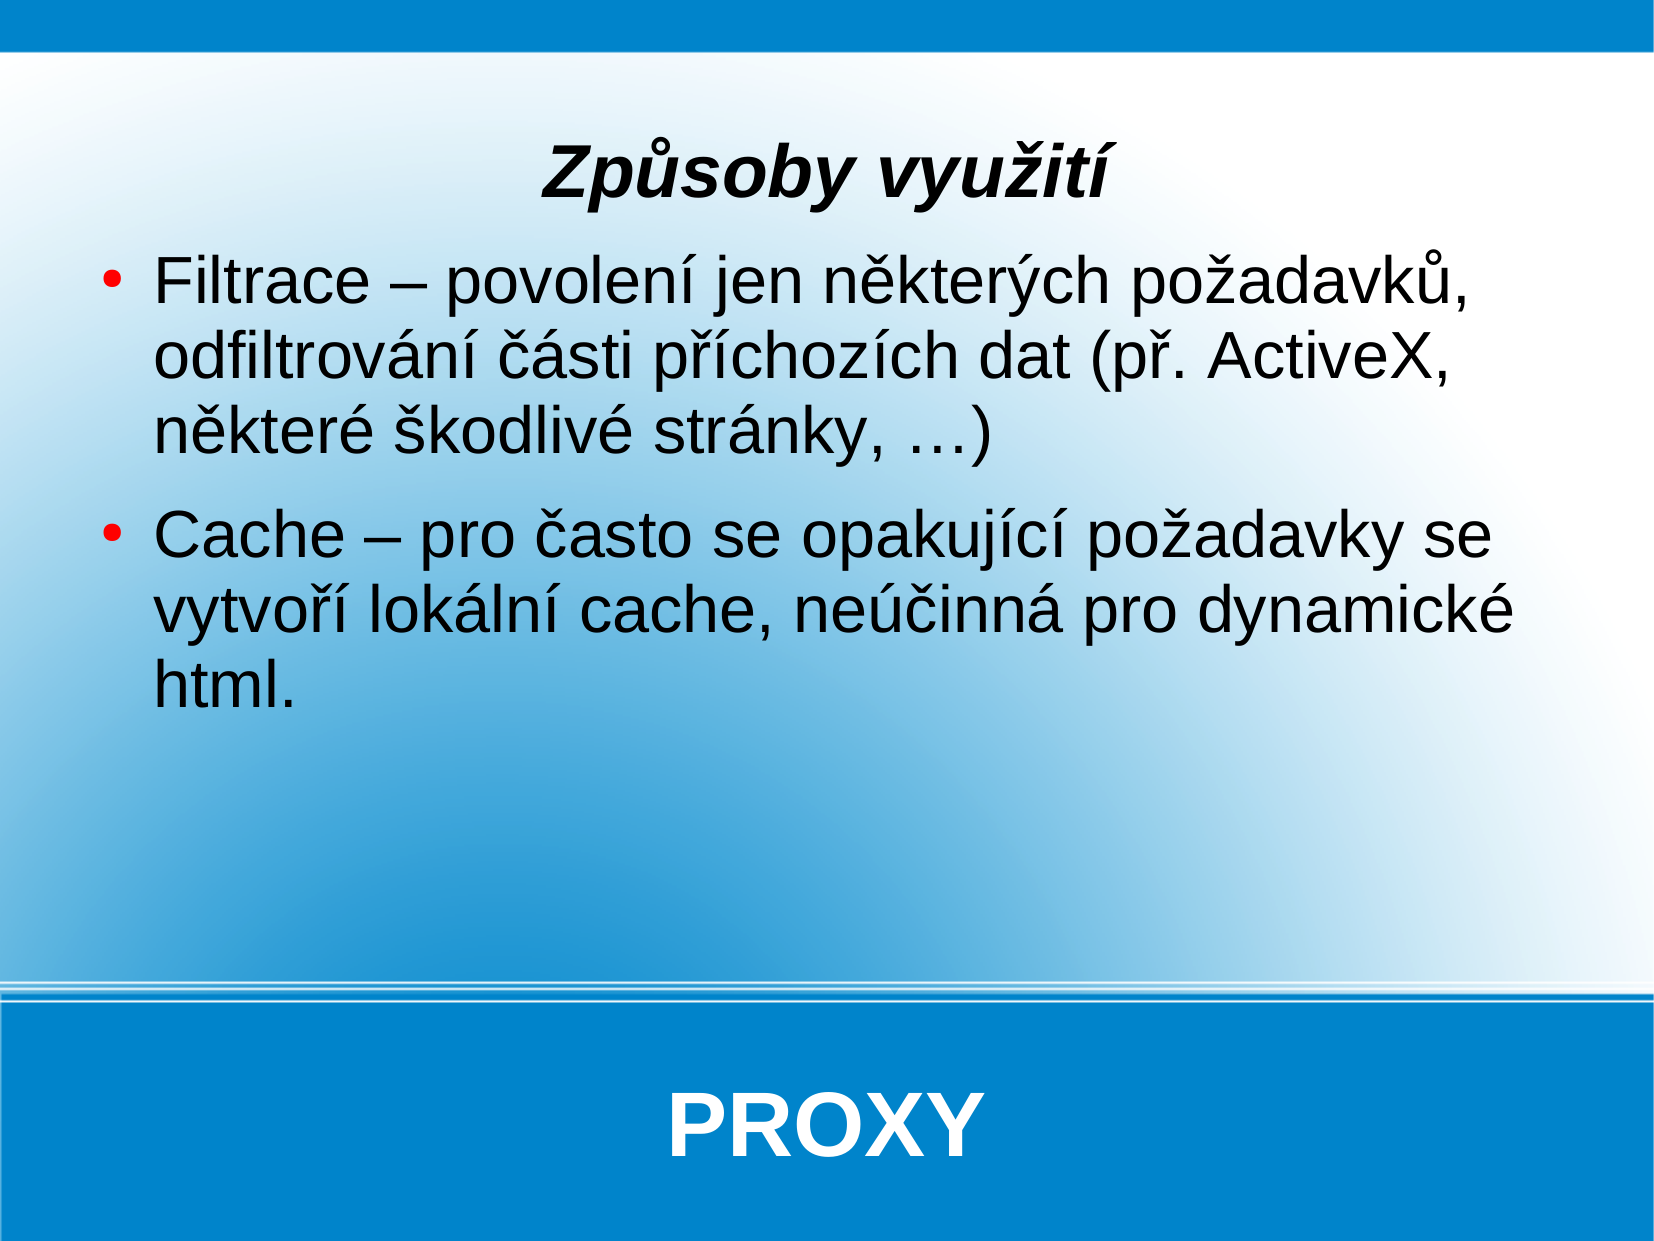

Způsoby využití
Filtrace – povolení jen některých požadavků, odfiltrování části příchozích dat (př. ActiveX, některé škodlivé stránky, …)
Cache – pro často se opakující požadavky se vytvoří lokální cache, neúčinná pro dynamické html.
# PROXY